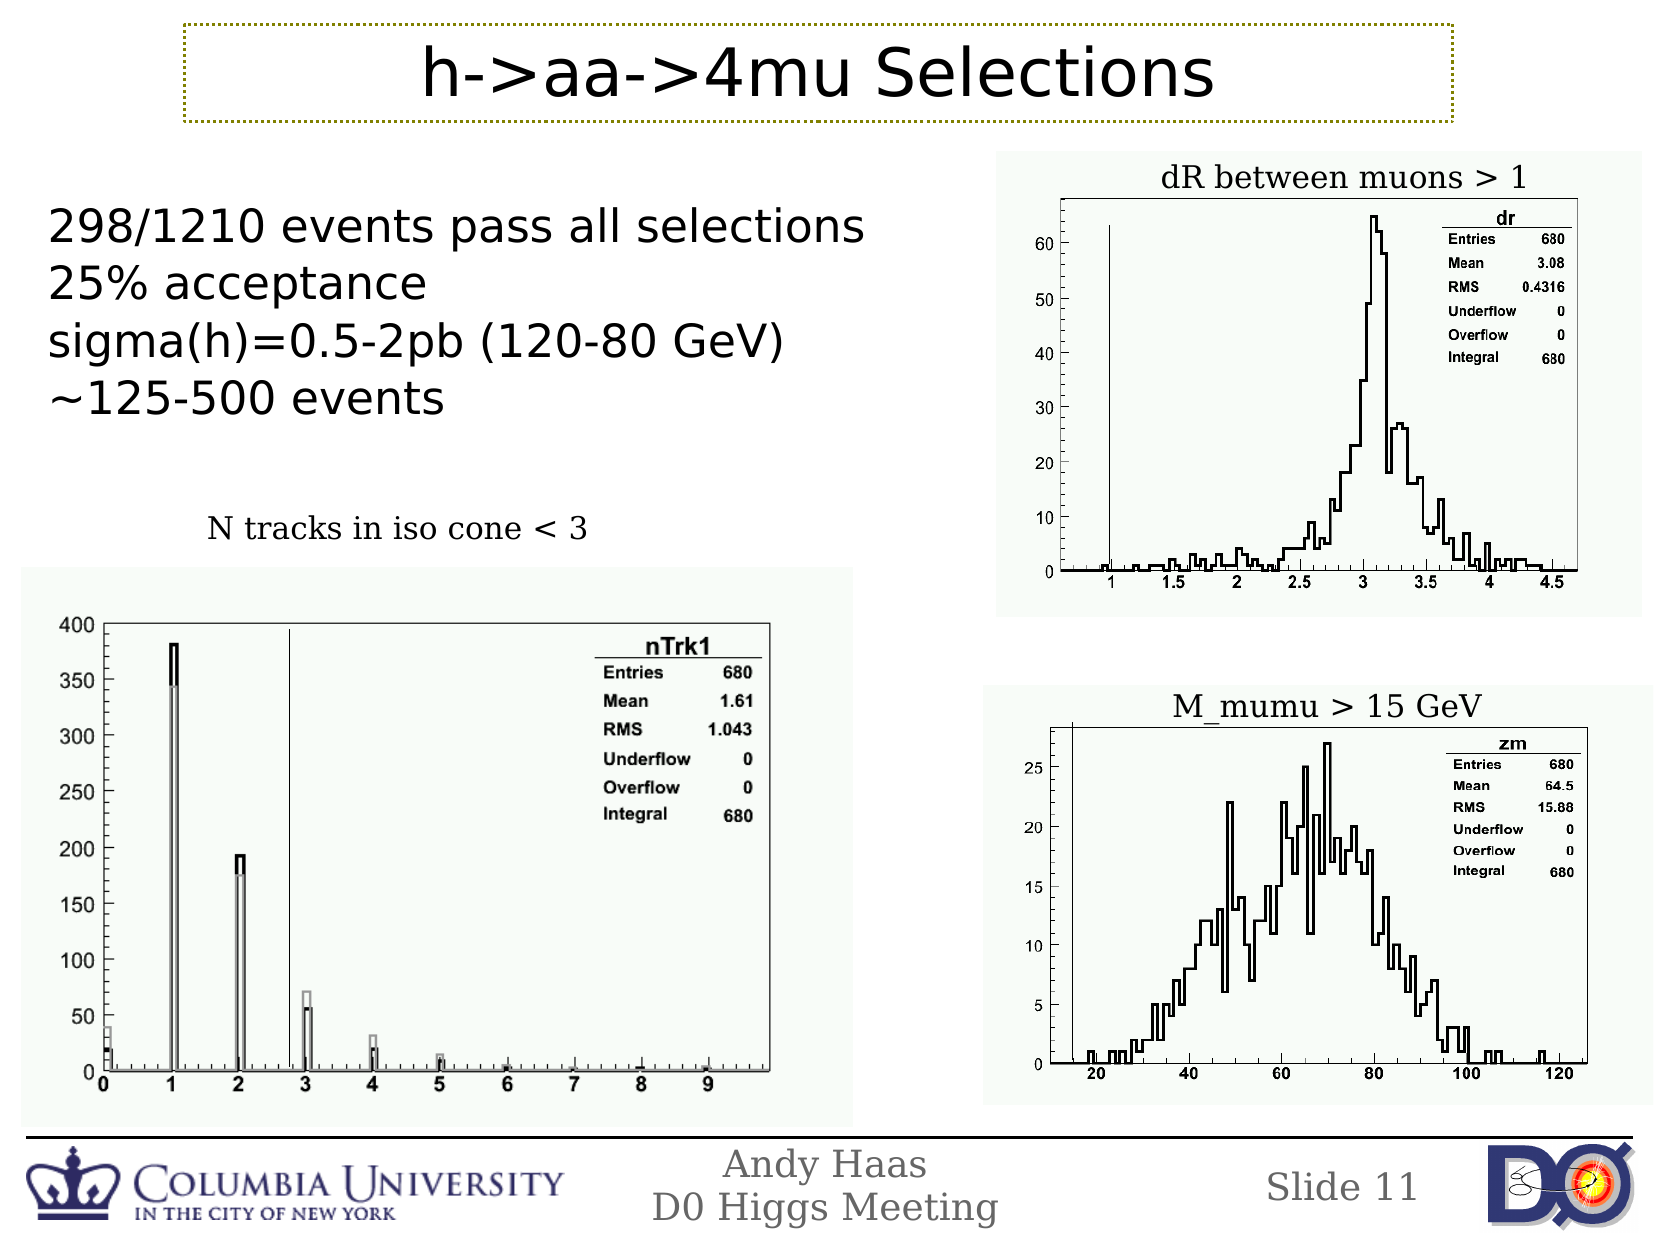

# h->aa->4mu Selections
298/1210 events pass all selections
25% acceptance
sigma(h)=0.5-2pb (120-80 GeV)
~125-500 events
dR between muons > 1
N tracks in iso cone < 3
M_mumu > 15 GeV